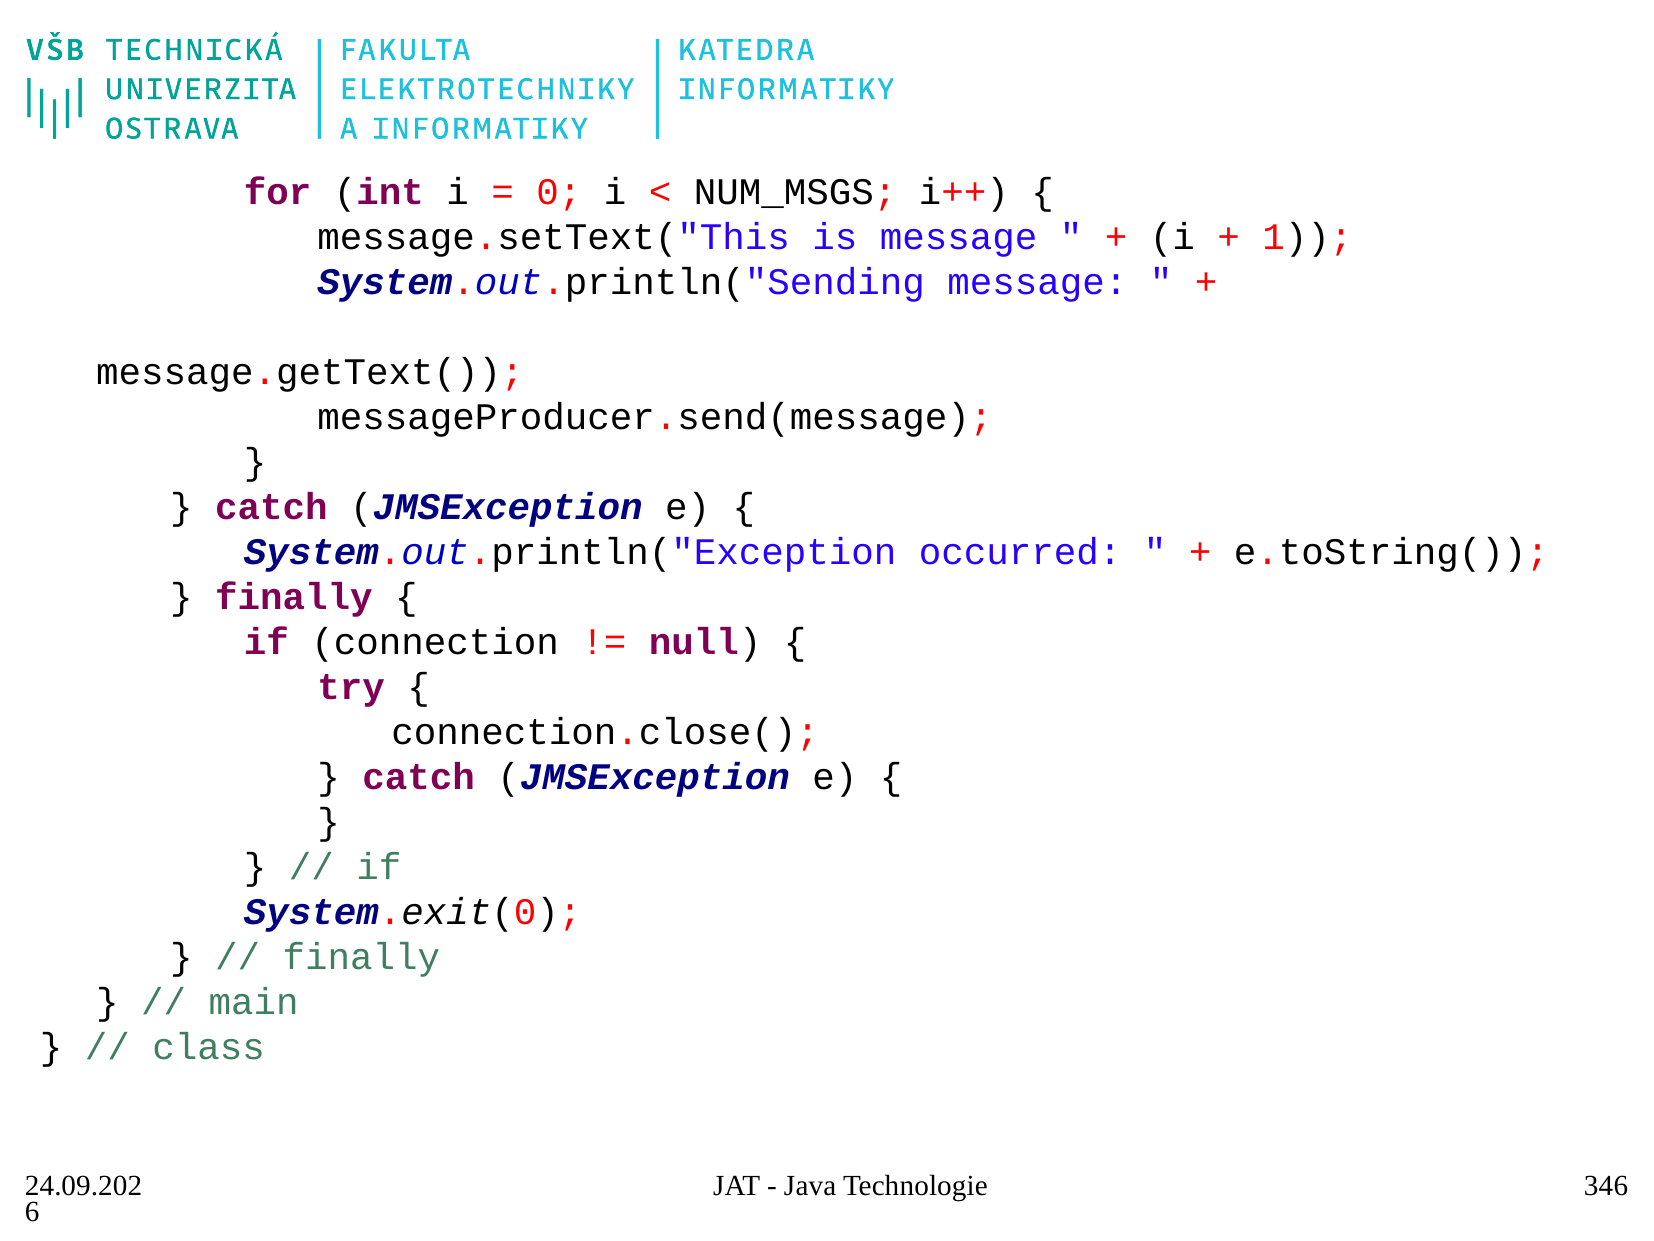

# for (int i = 0; i < NUM_MSGS; i++) {
				message.setText("This is message " + (i + 1));
				System.out.println("Sending message: " +
																				message.getText());
				messageProducer.send(message);
			}
		} catch (JMSException e) {
			System.out.println("Exception occurred: " + e.toString());
		} finally {
			if (connection != null) {
				try {
					connection.close();
				} catch (JMSException e) {
				}
			} // if
			System.exit(0);
		} // finally
	} // main
} // class
JAT - Java Technologie
346